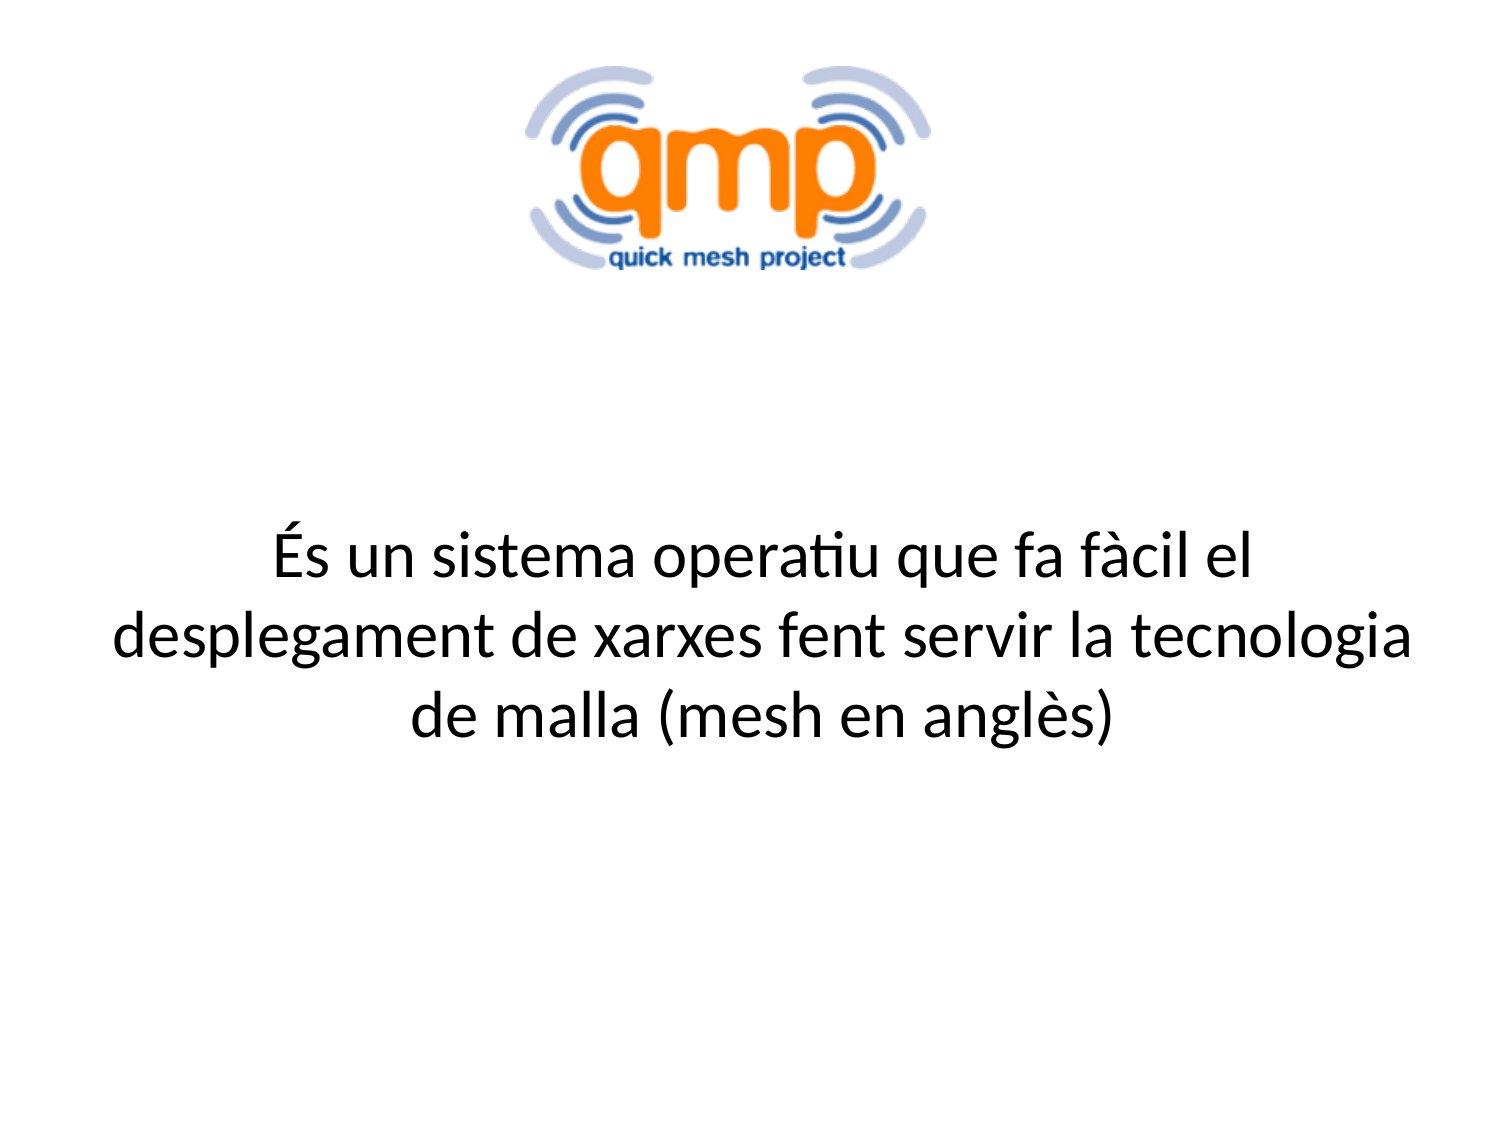

# És un sistema operatiu que fa fàcil el desplegament de xarxes fent servir la tecnologia de malla (mesh en anglès)